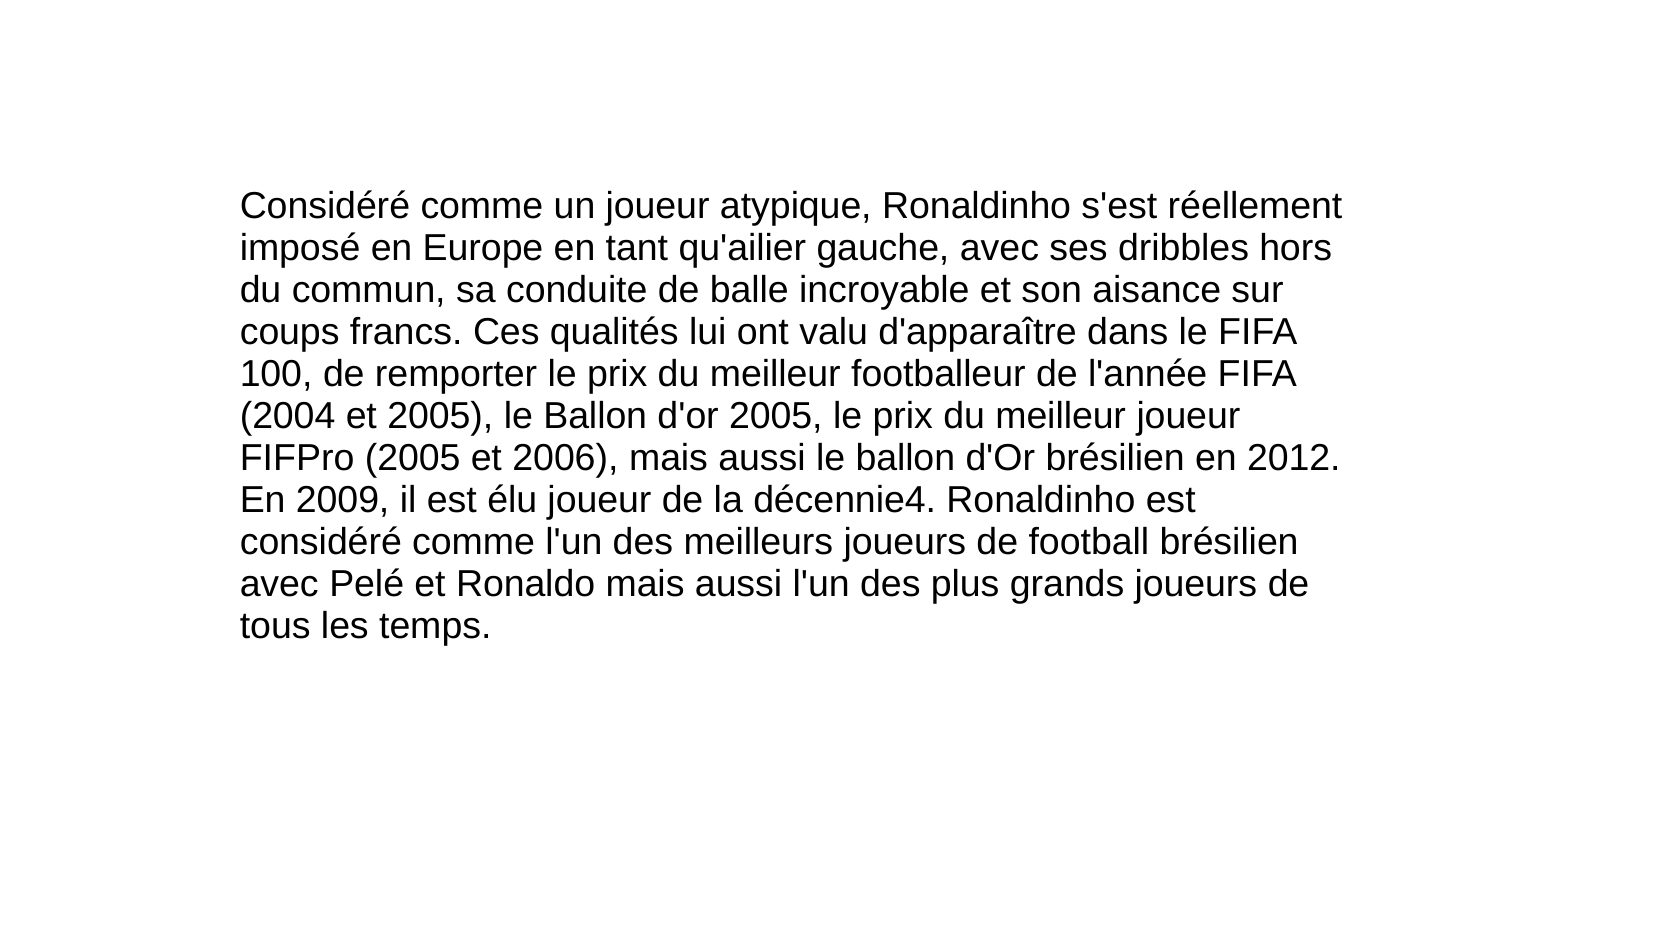

Considéré comme un joueur atypique, Ronaldinho s'est réellement imposé en Europe en tant qu'ailier gauche, avec ses dribbles hors du commun, sa conduite de balle incroyable et son aisance sur coups francs. Ces qualités lui ont valu d'apparaître dans le FIFA 100, de remporter le prix du meilleur footballeur de l'année FIFA (2004 et 2005), le Ballon d'or 2005, le prix du meilleur joueur FIFPro (2005 et 2006), mais aussi le ballon d'Or brésilien en 2012. En 2009, il est élu joueur de la décennie4. Ronaldinho est considéré comme l'un des meilleurs joueurs de football brésilien avec Pelé et Ronaldo mais aussi l'un des plus grands joueurs de tous les temps.